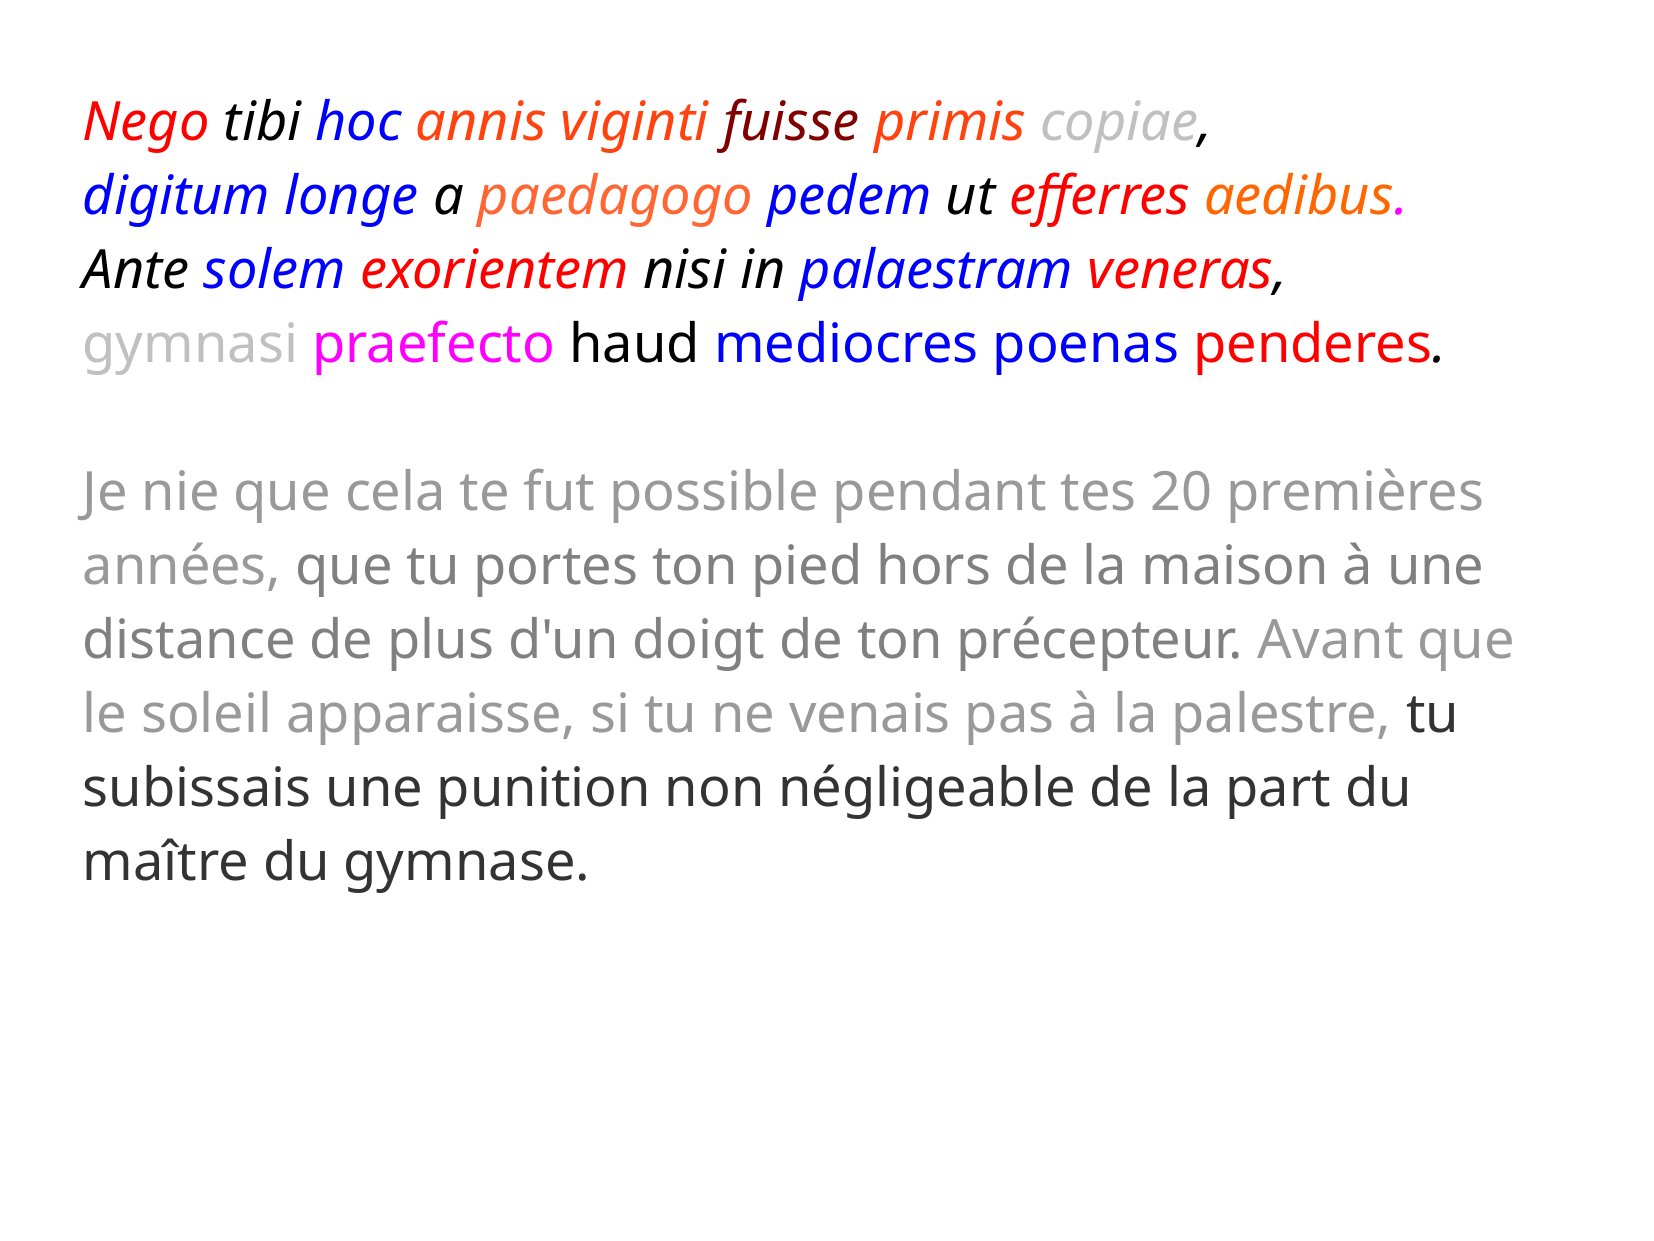

# Nego tibi hoc annis viginti fuisse primis copiae,
digitum longe a paedagogo pedem ut efferres aedibus.
Ante solem exorientem nisi in palaestram veneras,
gymnasi praefecto haud mediocres poenas penderes.
Je nie que cela te fut possible pendant tes 20 premières années, que tu portes ton pied hors de la maison à une distance de plus d'un doigt de ton précepteur. Avant que le soleil apparaisse, si tu ne venais pas à la palestre, tu subissais une punition non négligeable de la part du maître du gymnase.